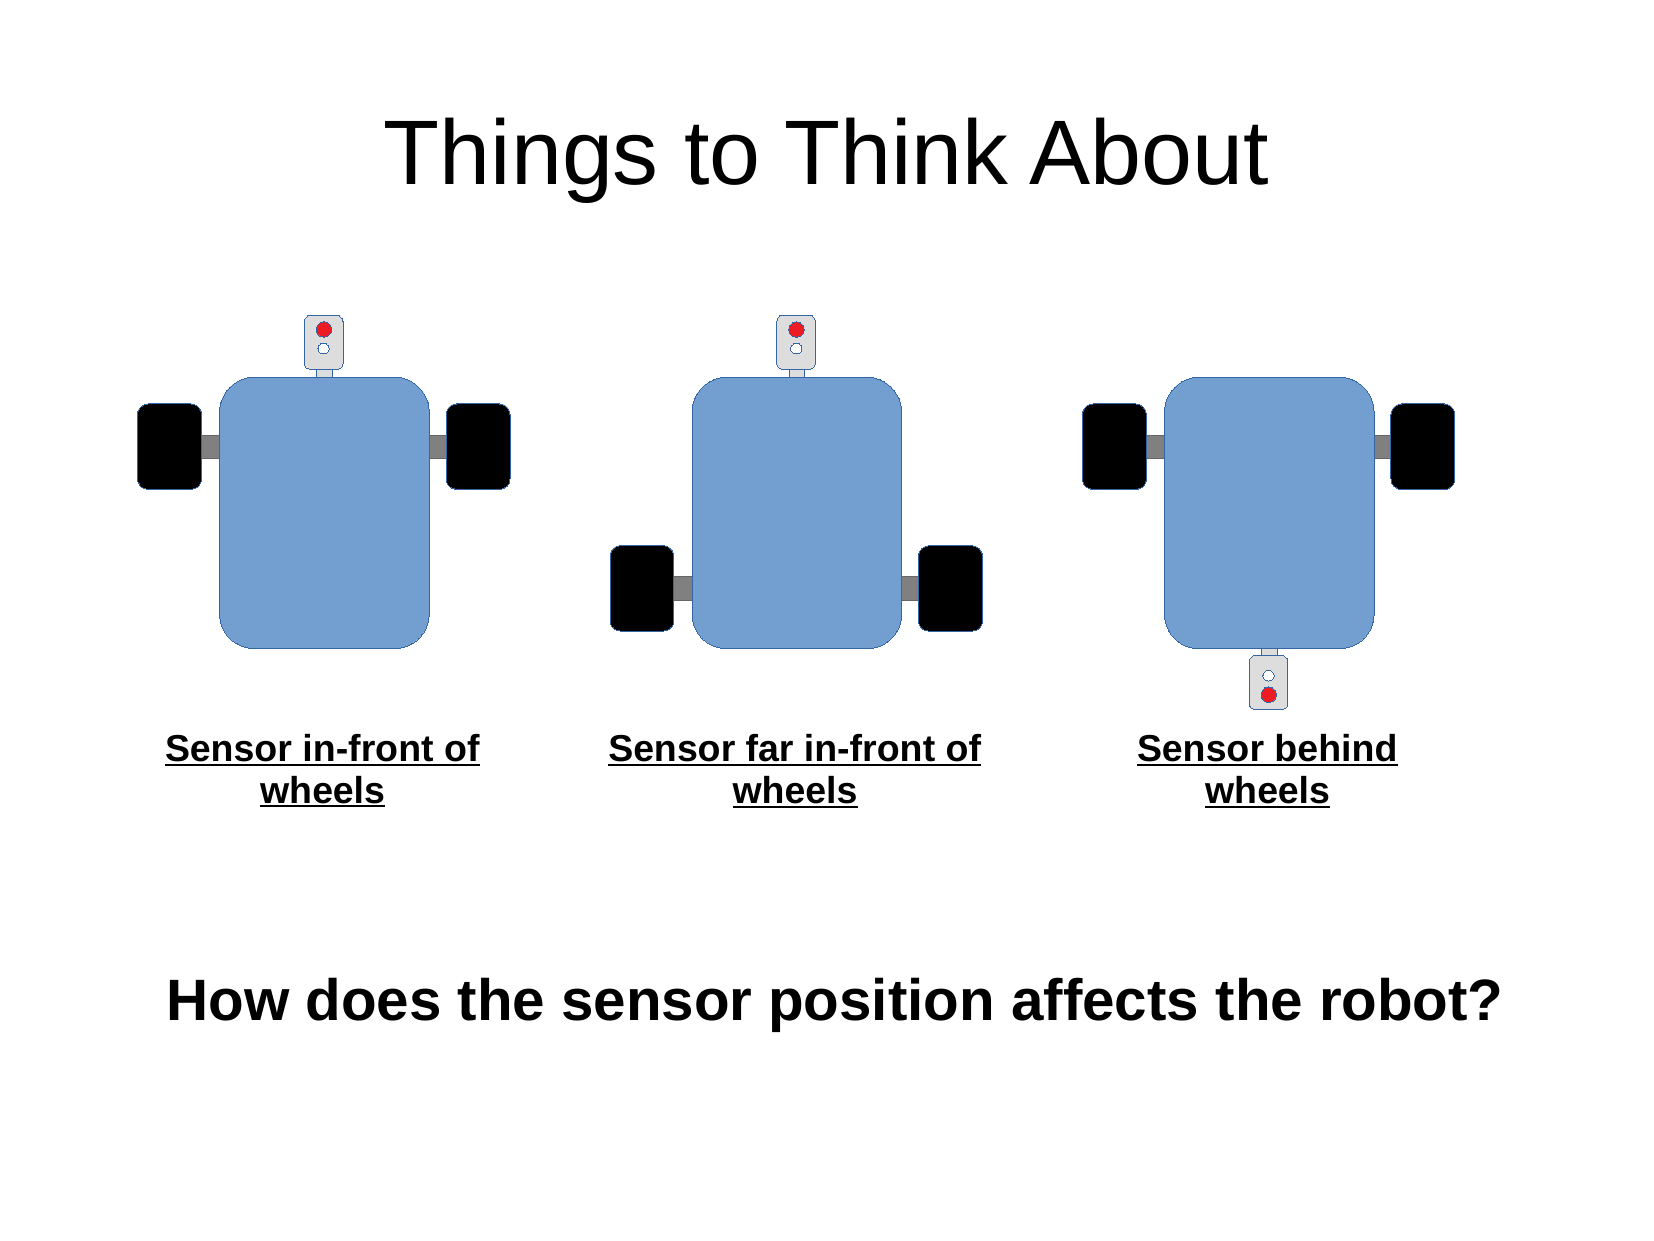

# Things to Think About
Sensor in-front of wheels
Sensor far in-front of wheels
Sensor behind wheels
How does the sensor position affects the robot?